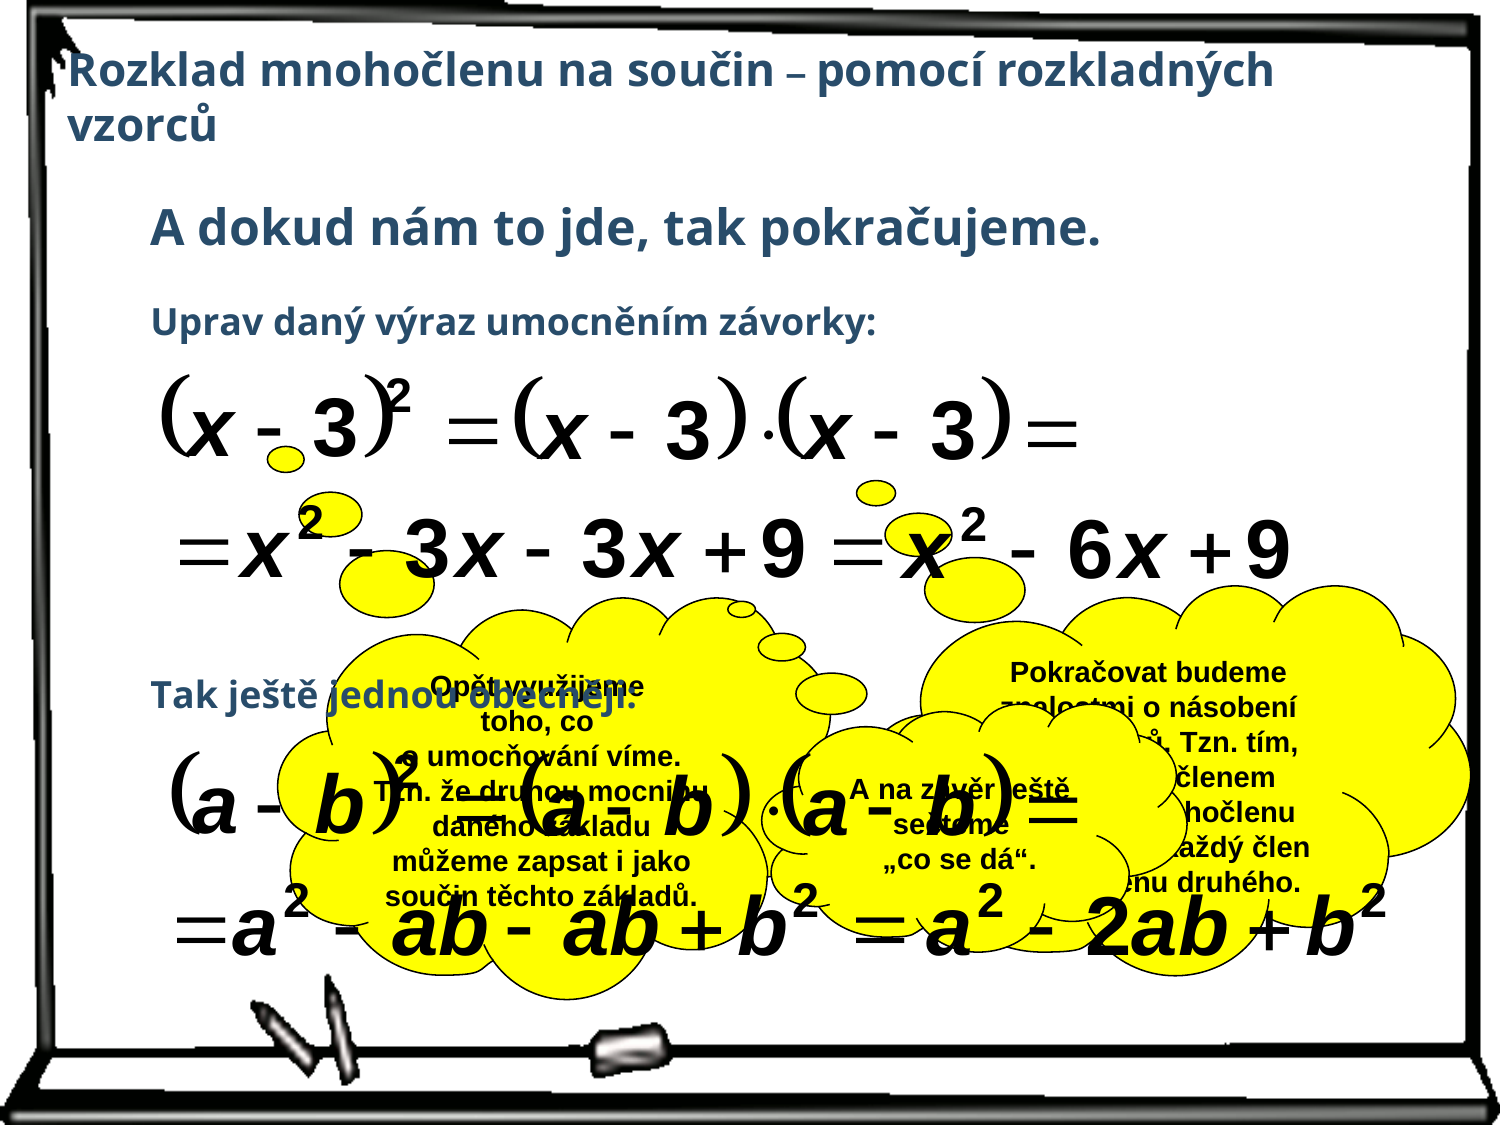

Rozklad mnohočlenu na součin – pomocí rozkladných vzorců
A dokud nám to jde, tak pokračujeme.
Uprav daný výraz umocněním závorky:
Pokračovat budeme znalostmi o násobení mnohočlenů. Tzn. tím,
že každým členem jednoho mnohočlenu vynásobíme každý člen mnohočlenu druhého.
Opět využijeme
toho, co
o umocňování víme. Tzn. že druhou mocninu daného základu můžeme zapsat i jako součin těchto základů.
Tak ještě jednou obecněji:
A na závěr ještě sečteme
„co se dá“.